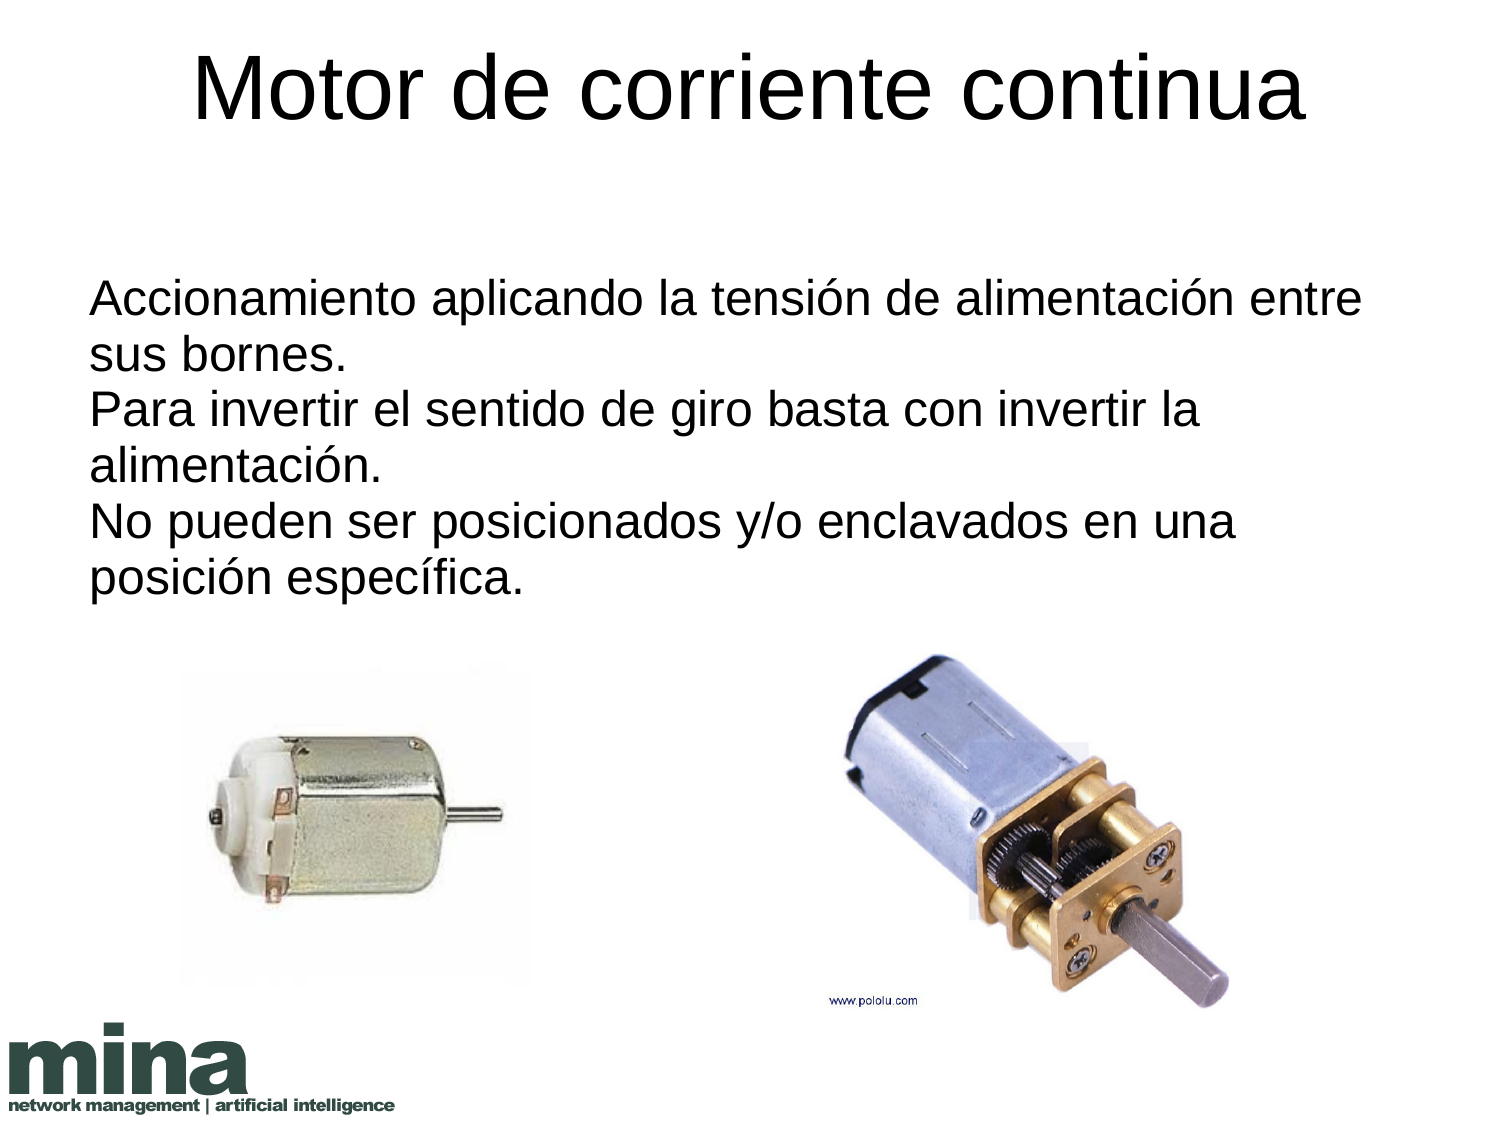

# Motor de corriente continua
Accionamiento aplicando la tensión de alimentación entre sus bornes.
Para invertir el sentido de giro basta con invertir la alimentación.
No pueden ser posicionados y/o enclavados en una posición específica.